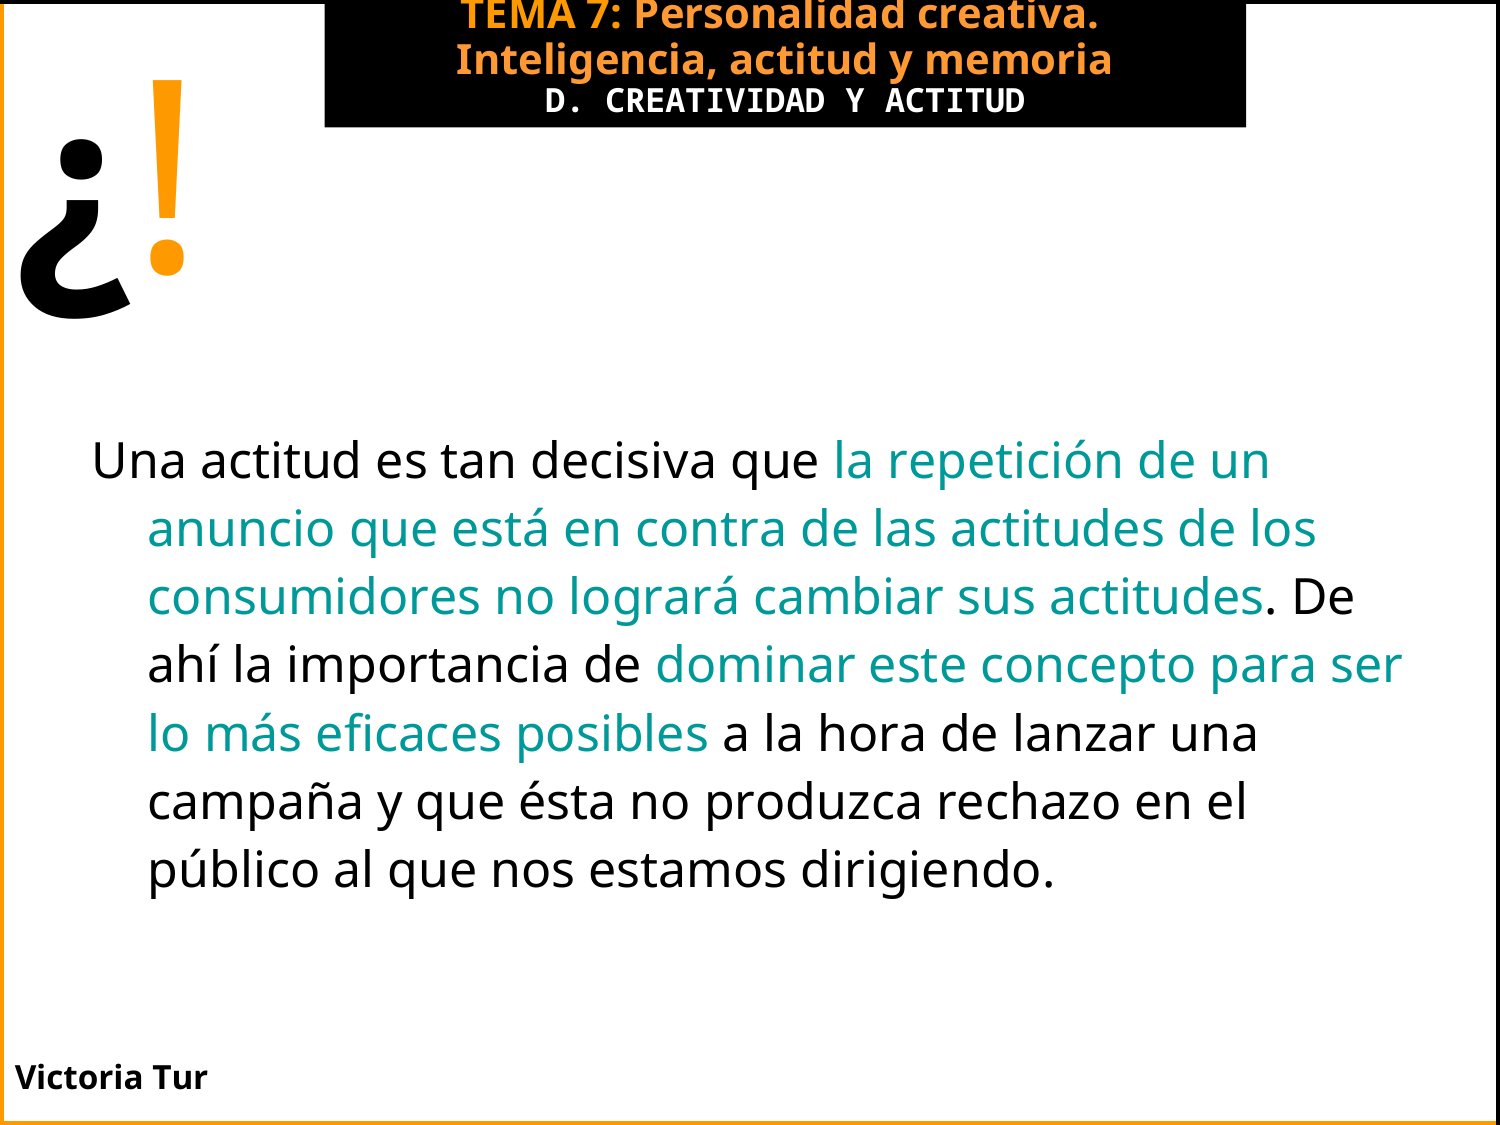

#
Una actitud es tan decisiva que la repetición de un anuncio que está en contra de las actitudes de los consumidores no logrará cambiar sus actitudes. De ahí la importancia de dominar este concepto para ser lo más eficaces posibles a la hora de lanzar una campaña y que ésta no produzca rechazo en el público al que nos estamos dirigiendo.